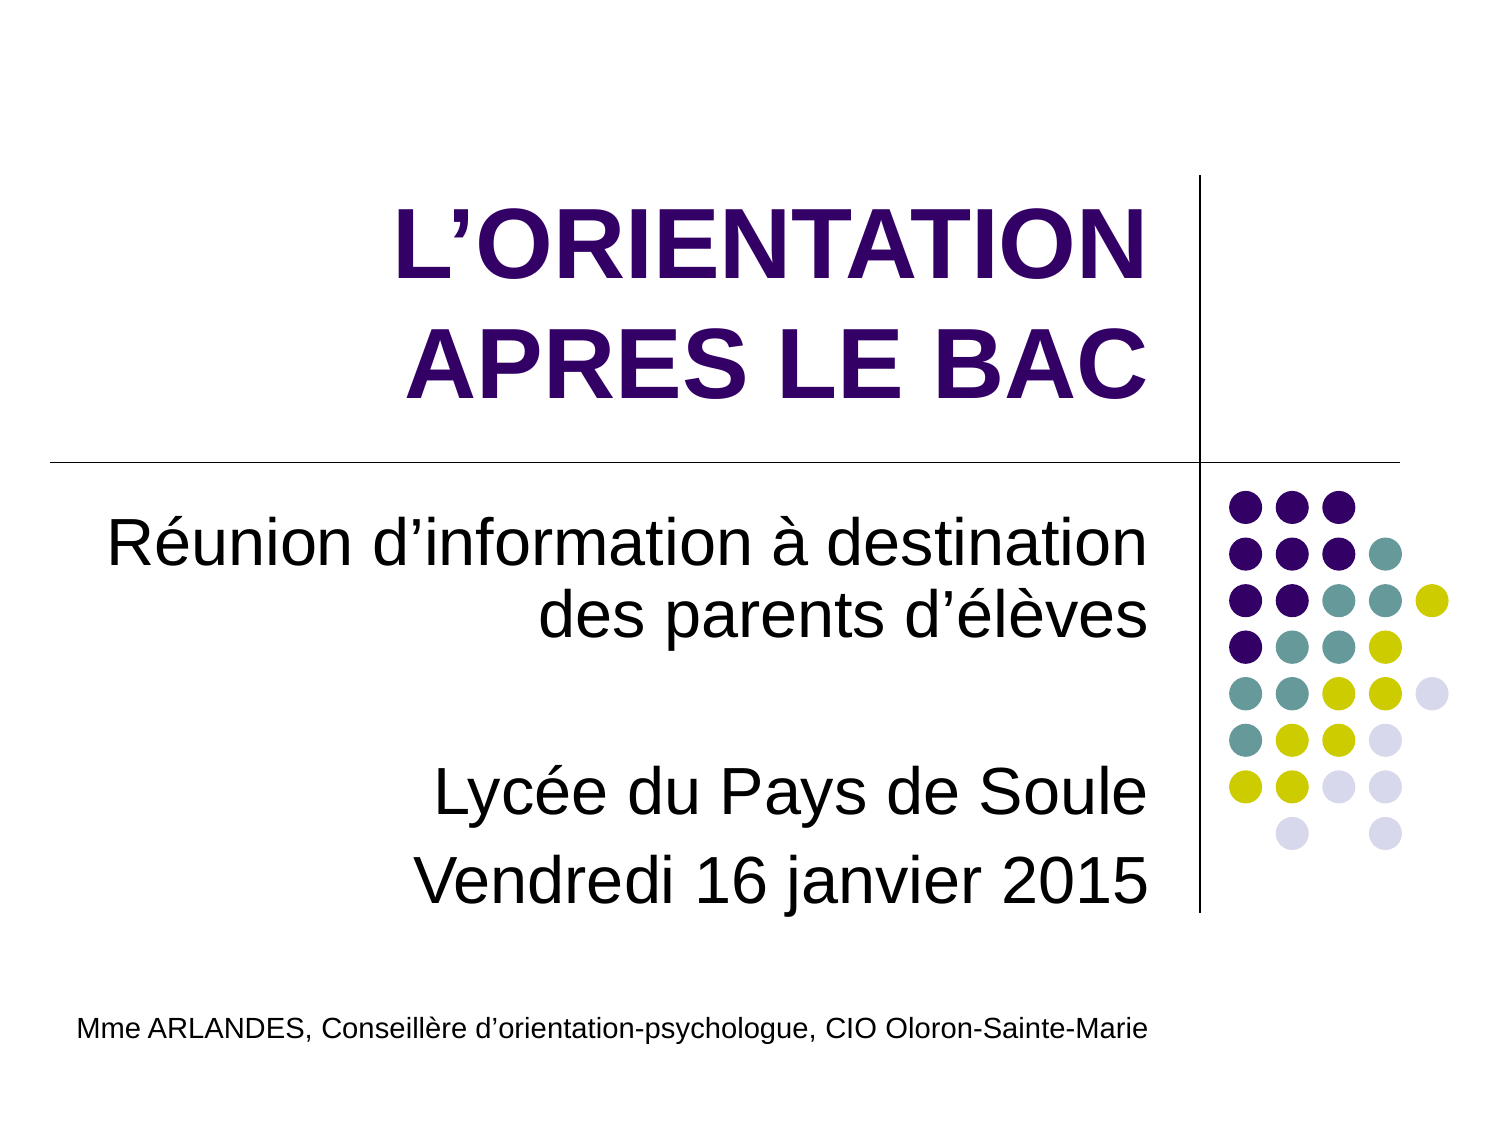

# L’ORIENTATION APRES LE BAC
Réunion d’information à destination des parents d’élèves
Lycée du Pays de Soule
Vendredi 16 janvier 2015
Mme ARLANDES, Conseillère d’orientation-psychologue, CIO Oloron-Sainte-Marie